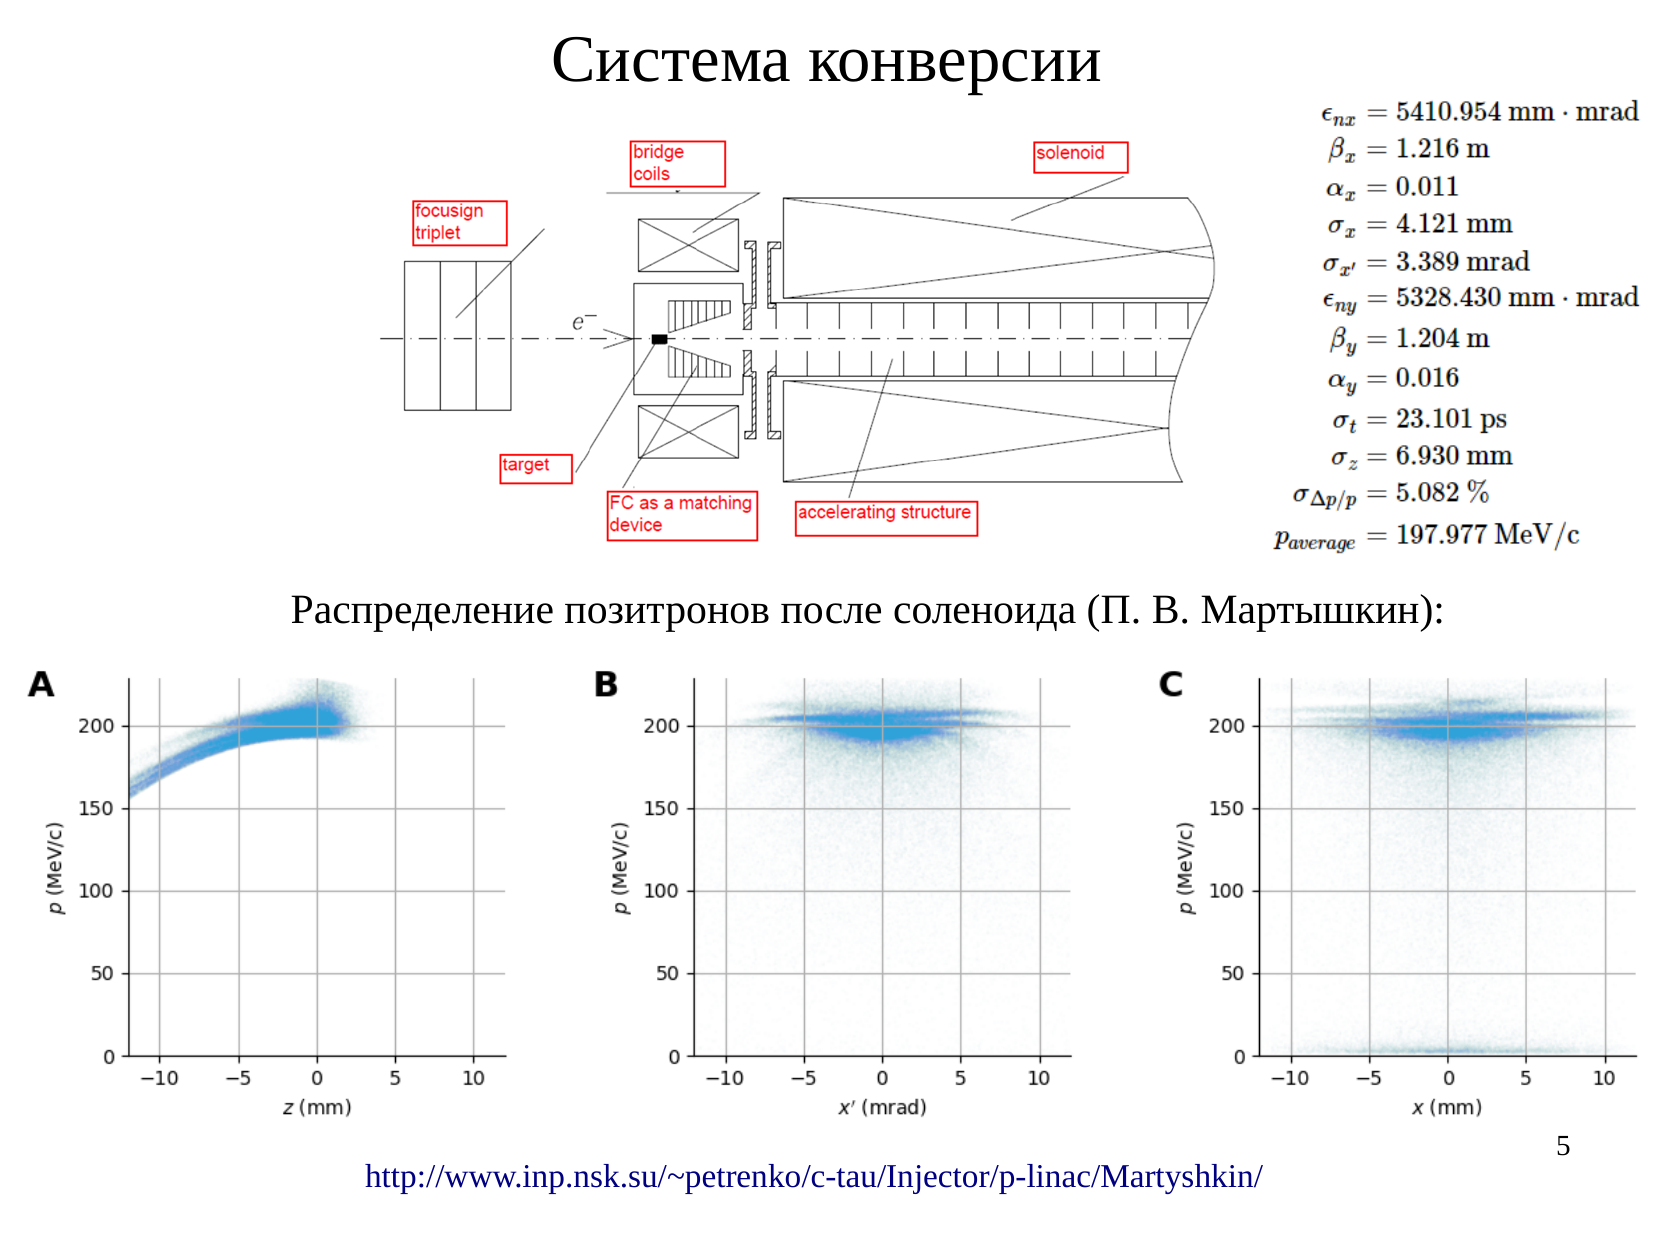

# Система конверсии
Распределение позитронов после соленоида (П. В. Мартышкин):
5
http://www.inp.nsk.su/~petrenko/c-tau/Injector/p-linac/Martyshkin/